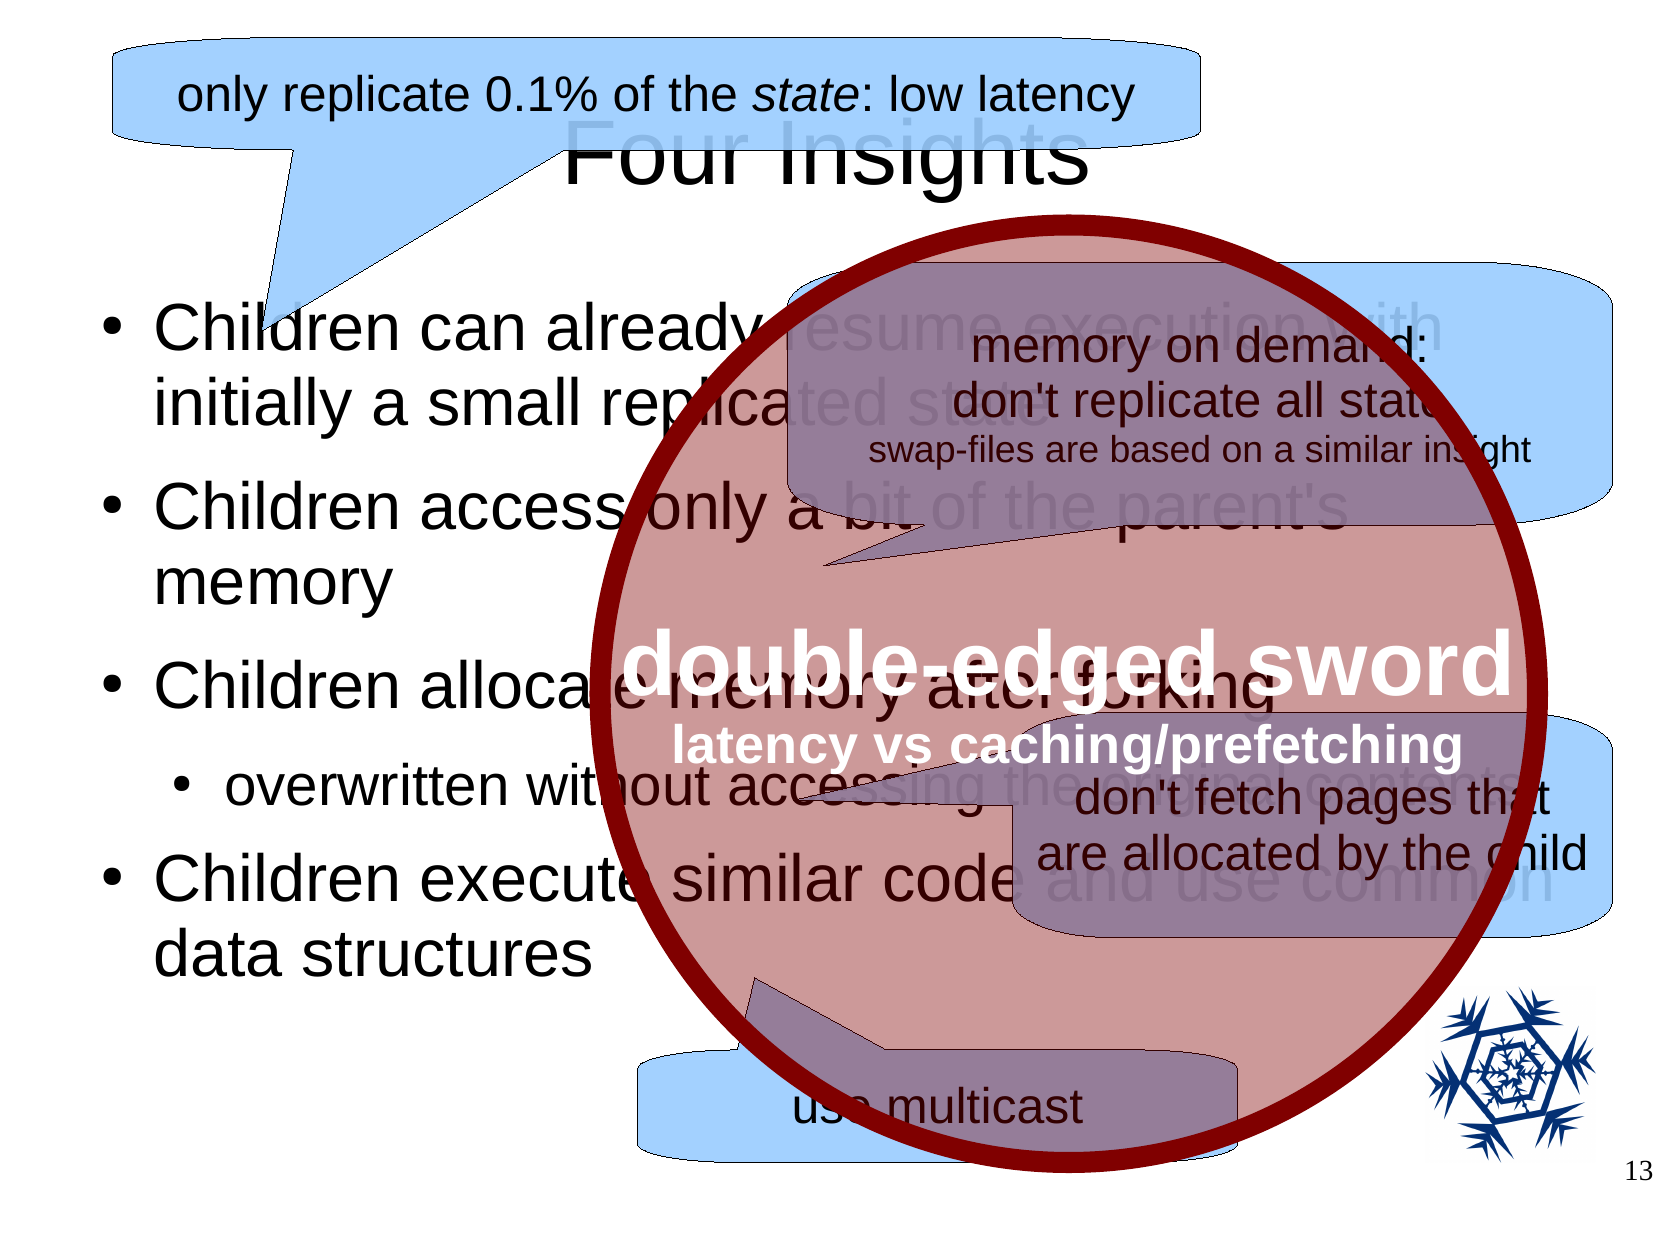

only replicate 0.1% of the state: low latency
# Four Insights
double-edged sword
latency vs caching/prefetching
memory on demand:
don't replicate all state
swap-files are based on a similar insight
Children can already resume execution with initially a small replicated state
Children access only a bit of the parent's memory
Children allocate memory after forking
overwritten without accessing the original contents
Children execute similar code and use common data structures
don't fetch pages that
are allocated by the child
use multicast
13